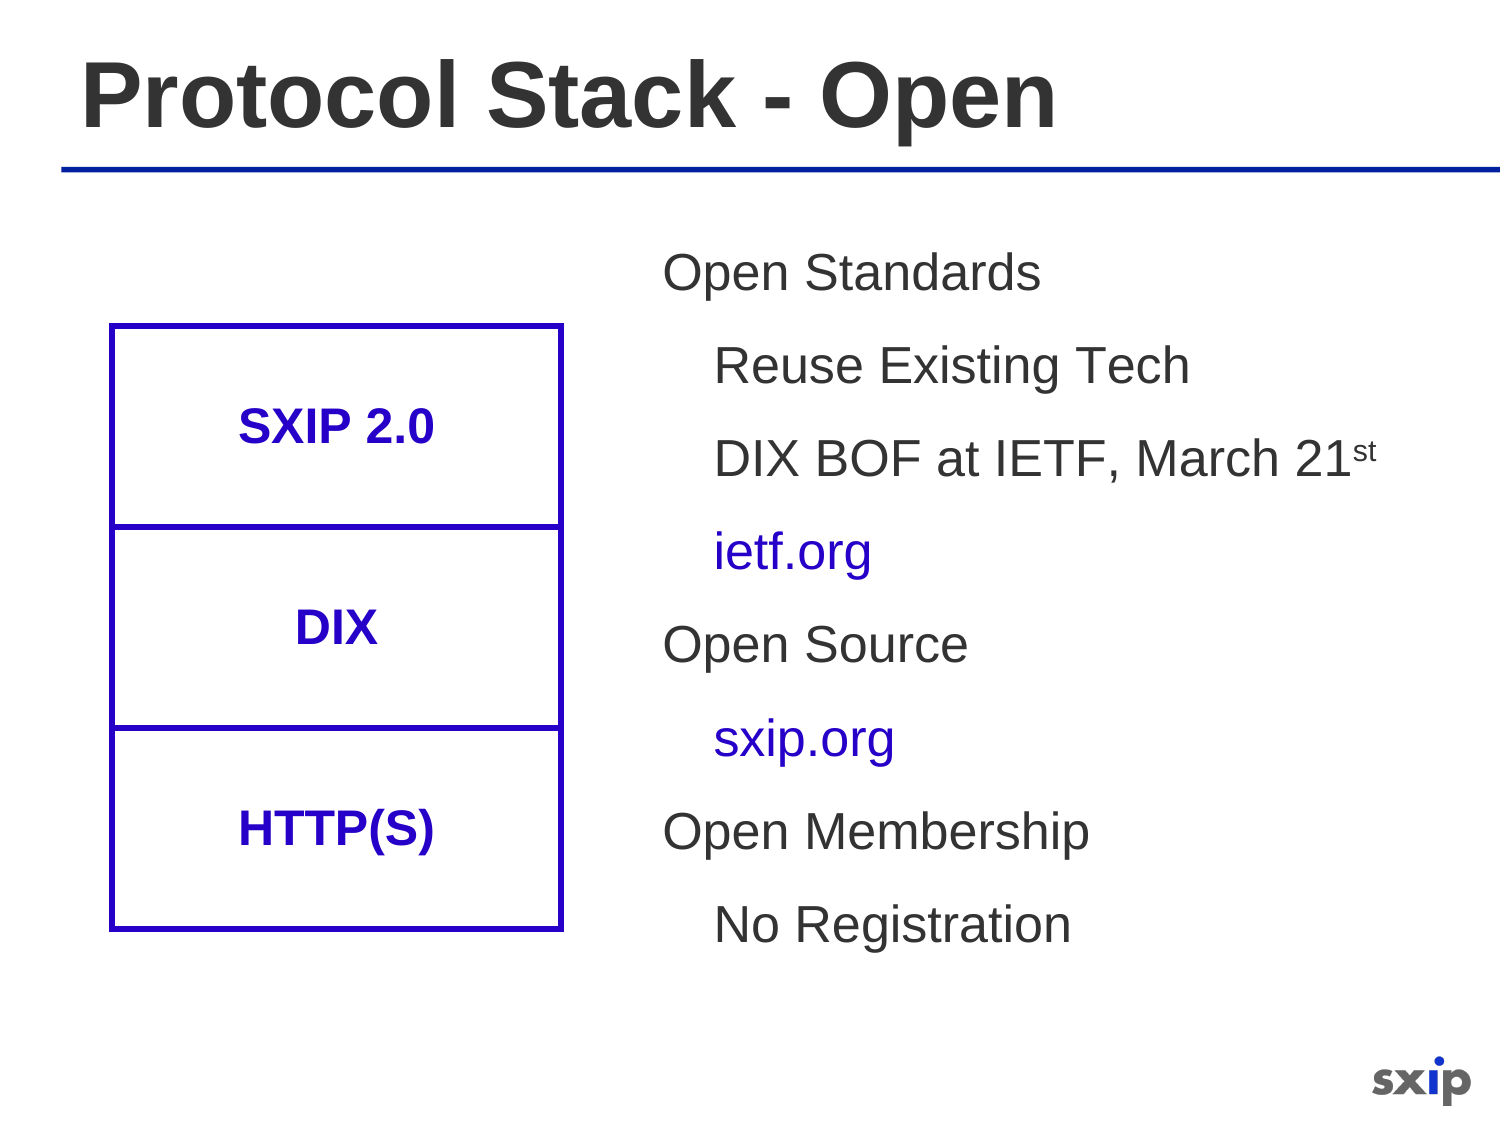

# Protocol Stack - Open
Open Standards
Reuse Existing Tech
DIX BOF at IETF, March 21st
ietf.org
Open Source
sxip.org
Open Membership
No Registration
SXIP 2.0
DIX
HTTP(S)